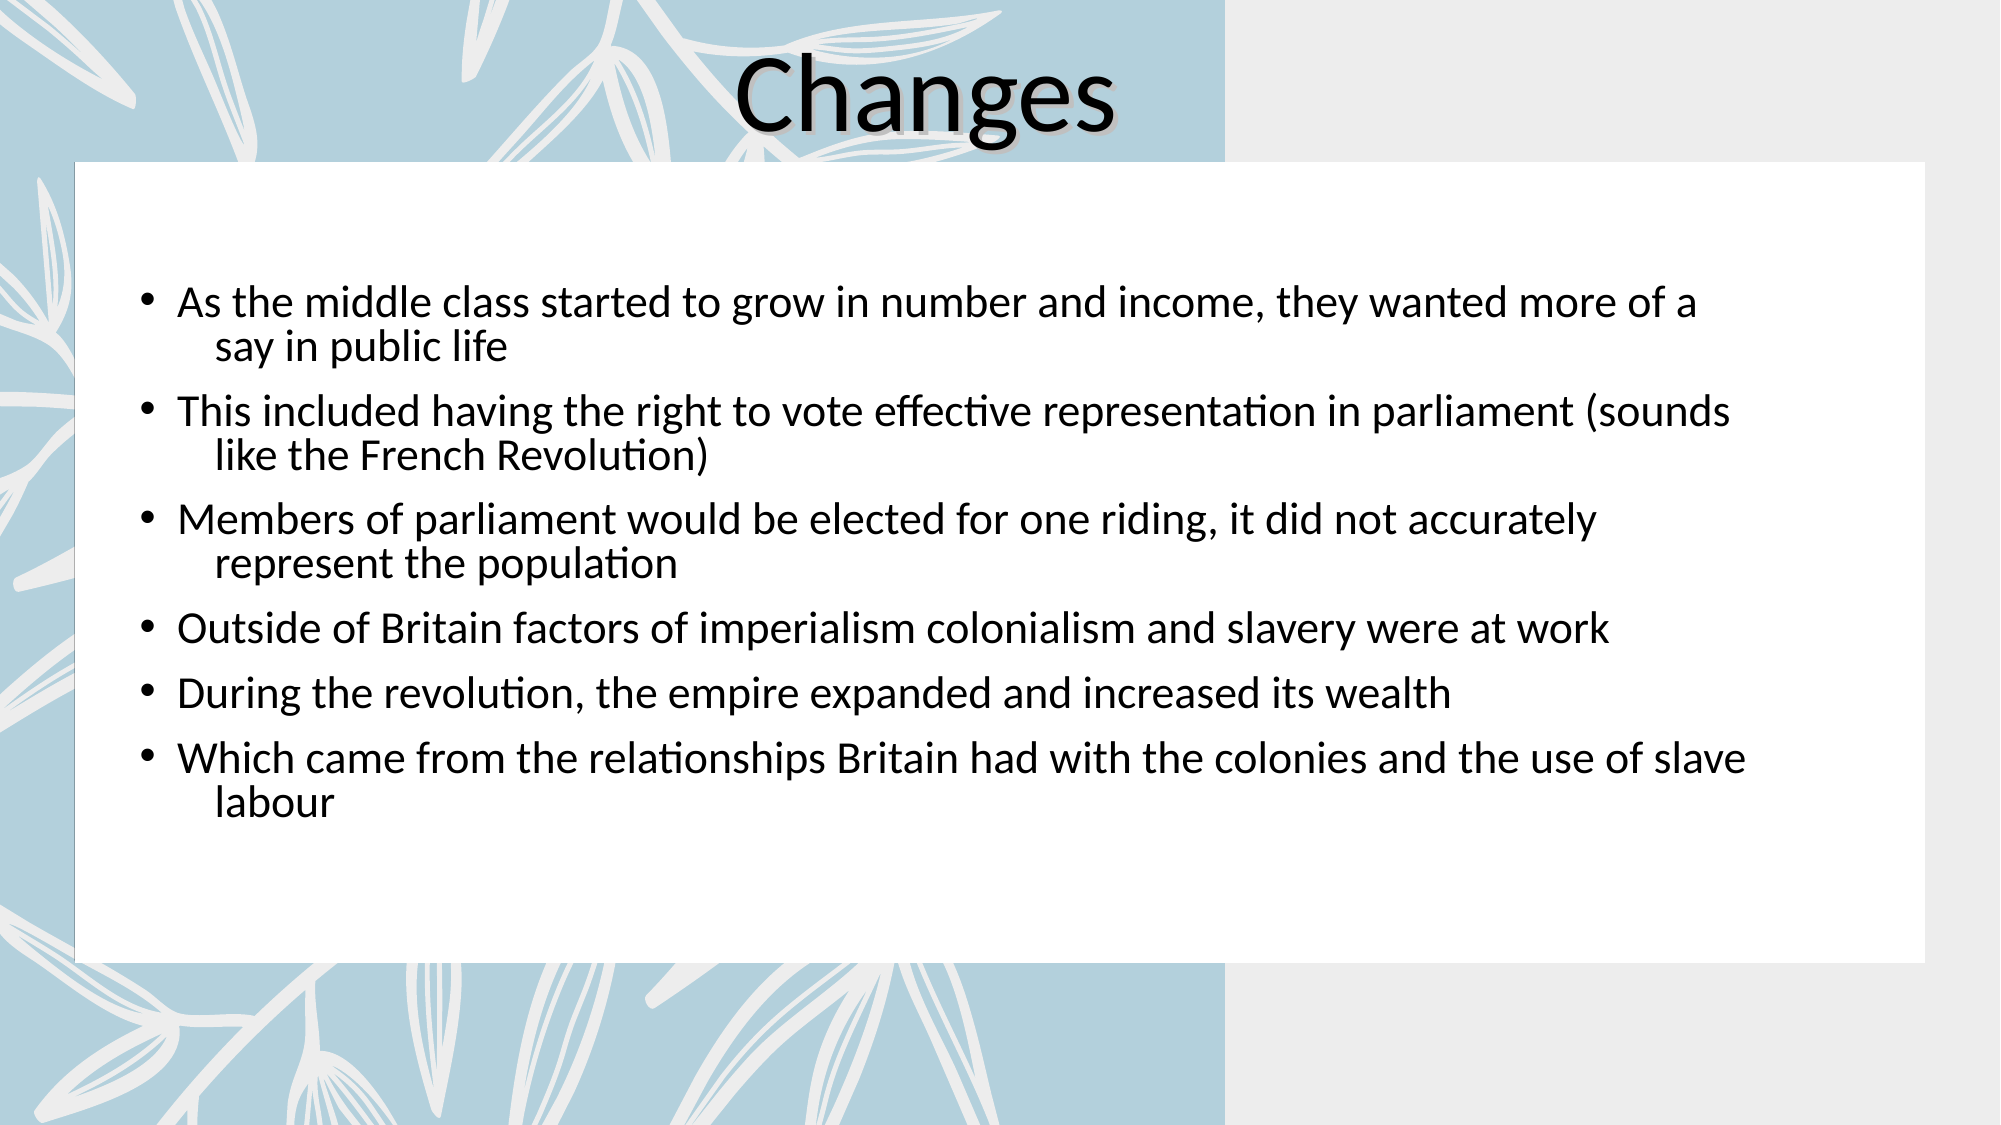

Changes
# As the middle class started to grow in number and income, they wanted more of a say in public life
This included having the right to vote effective representation in parliament (sounds like the French Revolution)
Members of parliament would be elected for one riding, it did not accurately represent the population
Outside of Britain factors of imperialism colonialism and slavery were at work
During the revolution, the empire expanded and increased its wealth
Which came from the relationships Britain had with the colonies and the use of slave labour